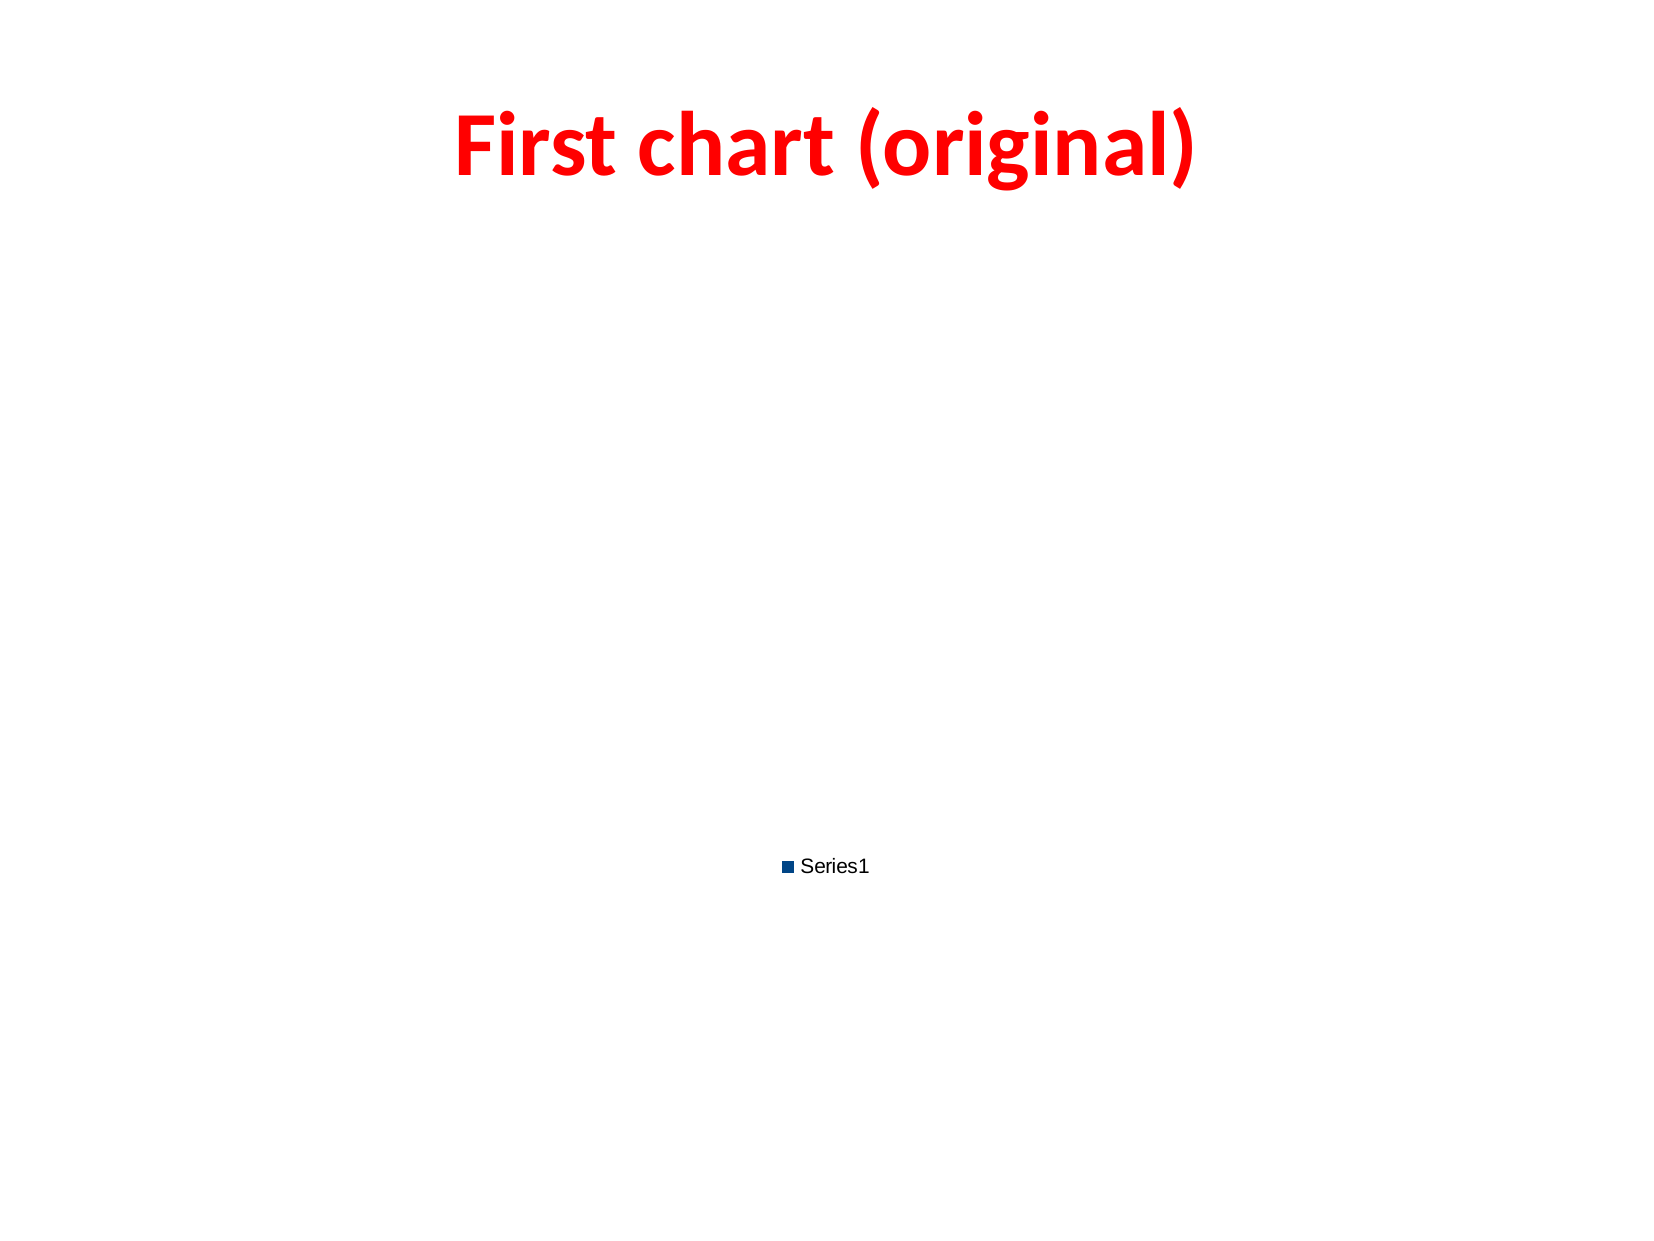

# First chart (original)
### Chart
| Category | | |
|---|---|---|